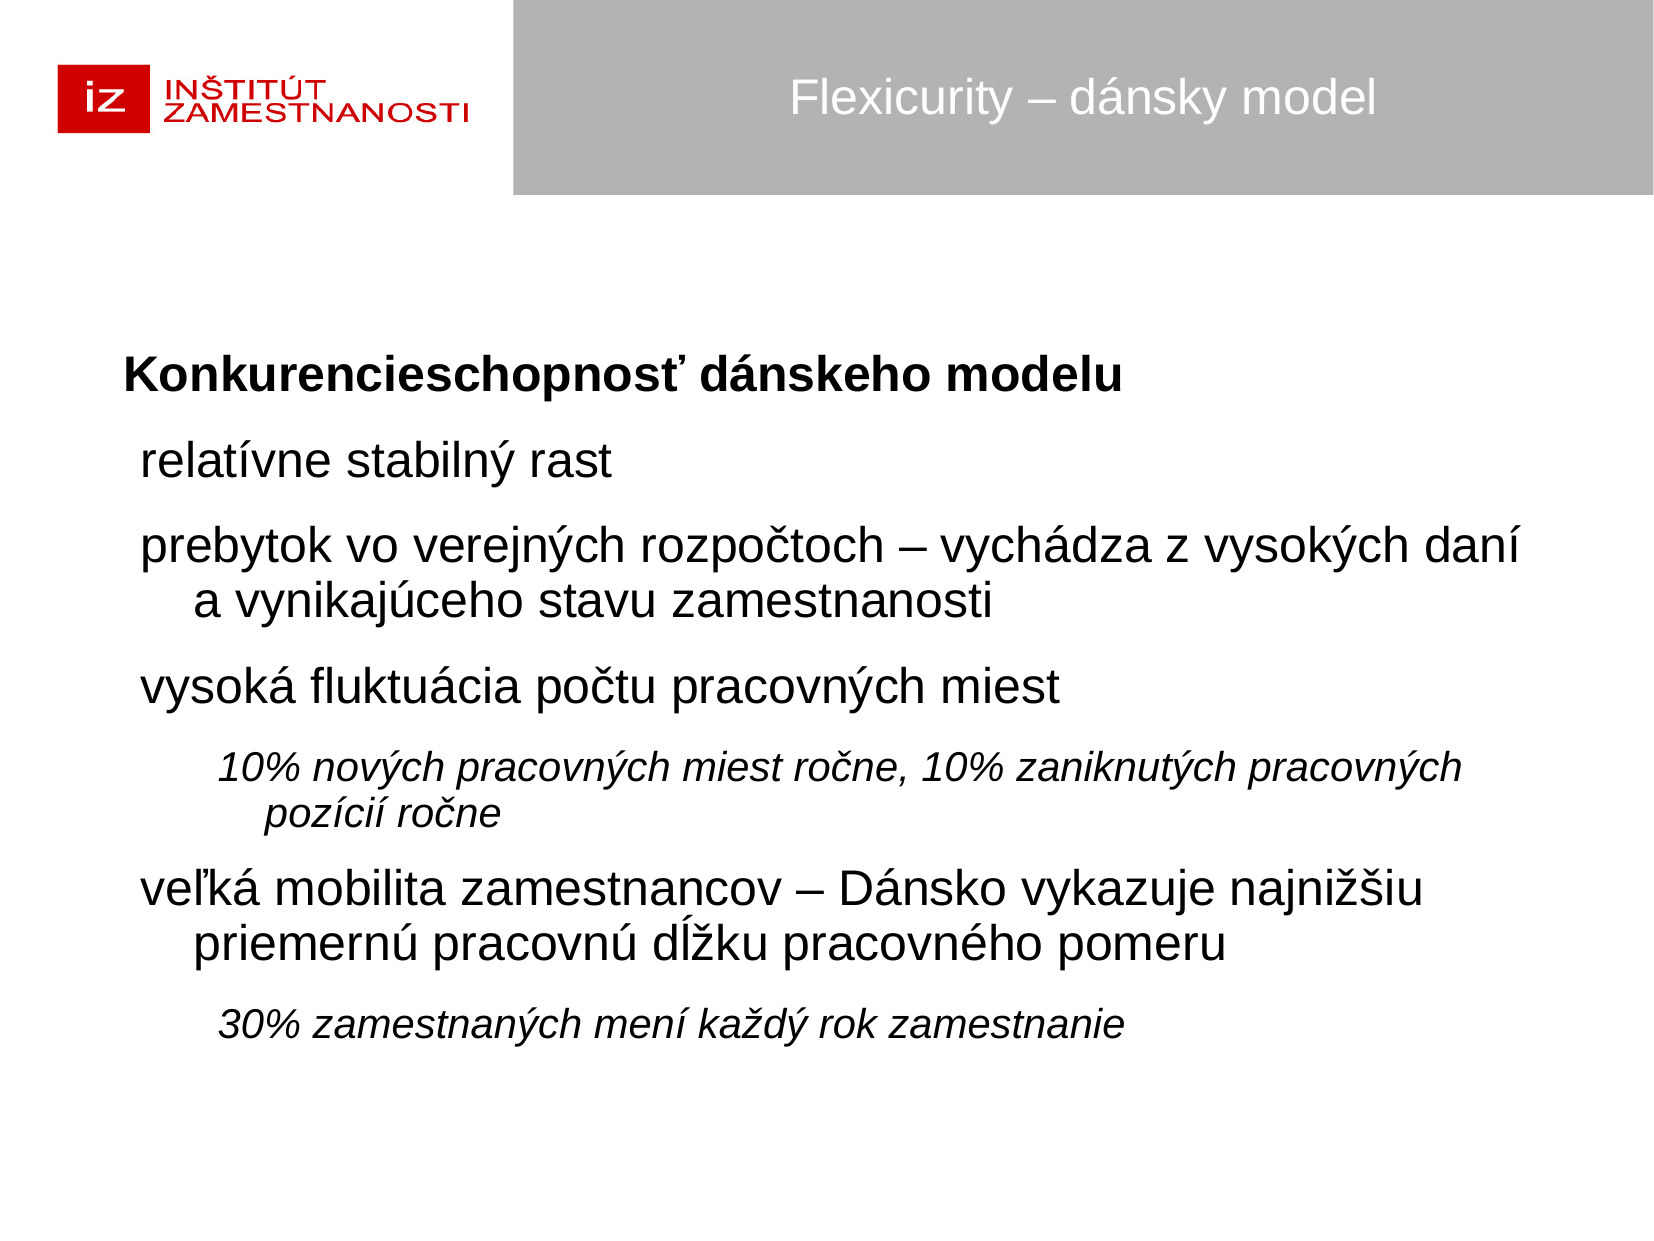

Flexicurity – dánsky model
# Konkurencieschopnosť dánskeho modelu
relatívne stabilný rast
prebytok vo verejných rozpočtoch – vychádza z vysokých daní a vynikajúceho stavu zamestnanosti
vysoká fluktuácia počtu pracovných miest
10% nových pracovných miest ročne, 10% zaniknutých pracovných pozícií ročne
veľká mobilita zamestnancov – Dánsko vykazuje najnižšiu priemernú pracovnú dĺžku pracovného pomeru
30% zamestnaných mení každý rok zamestnanie